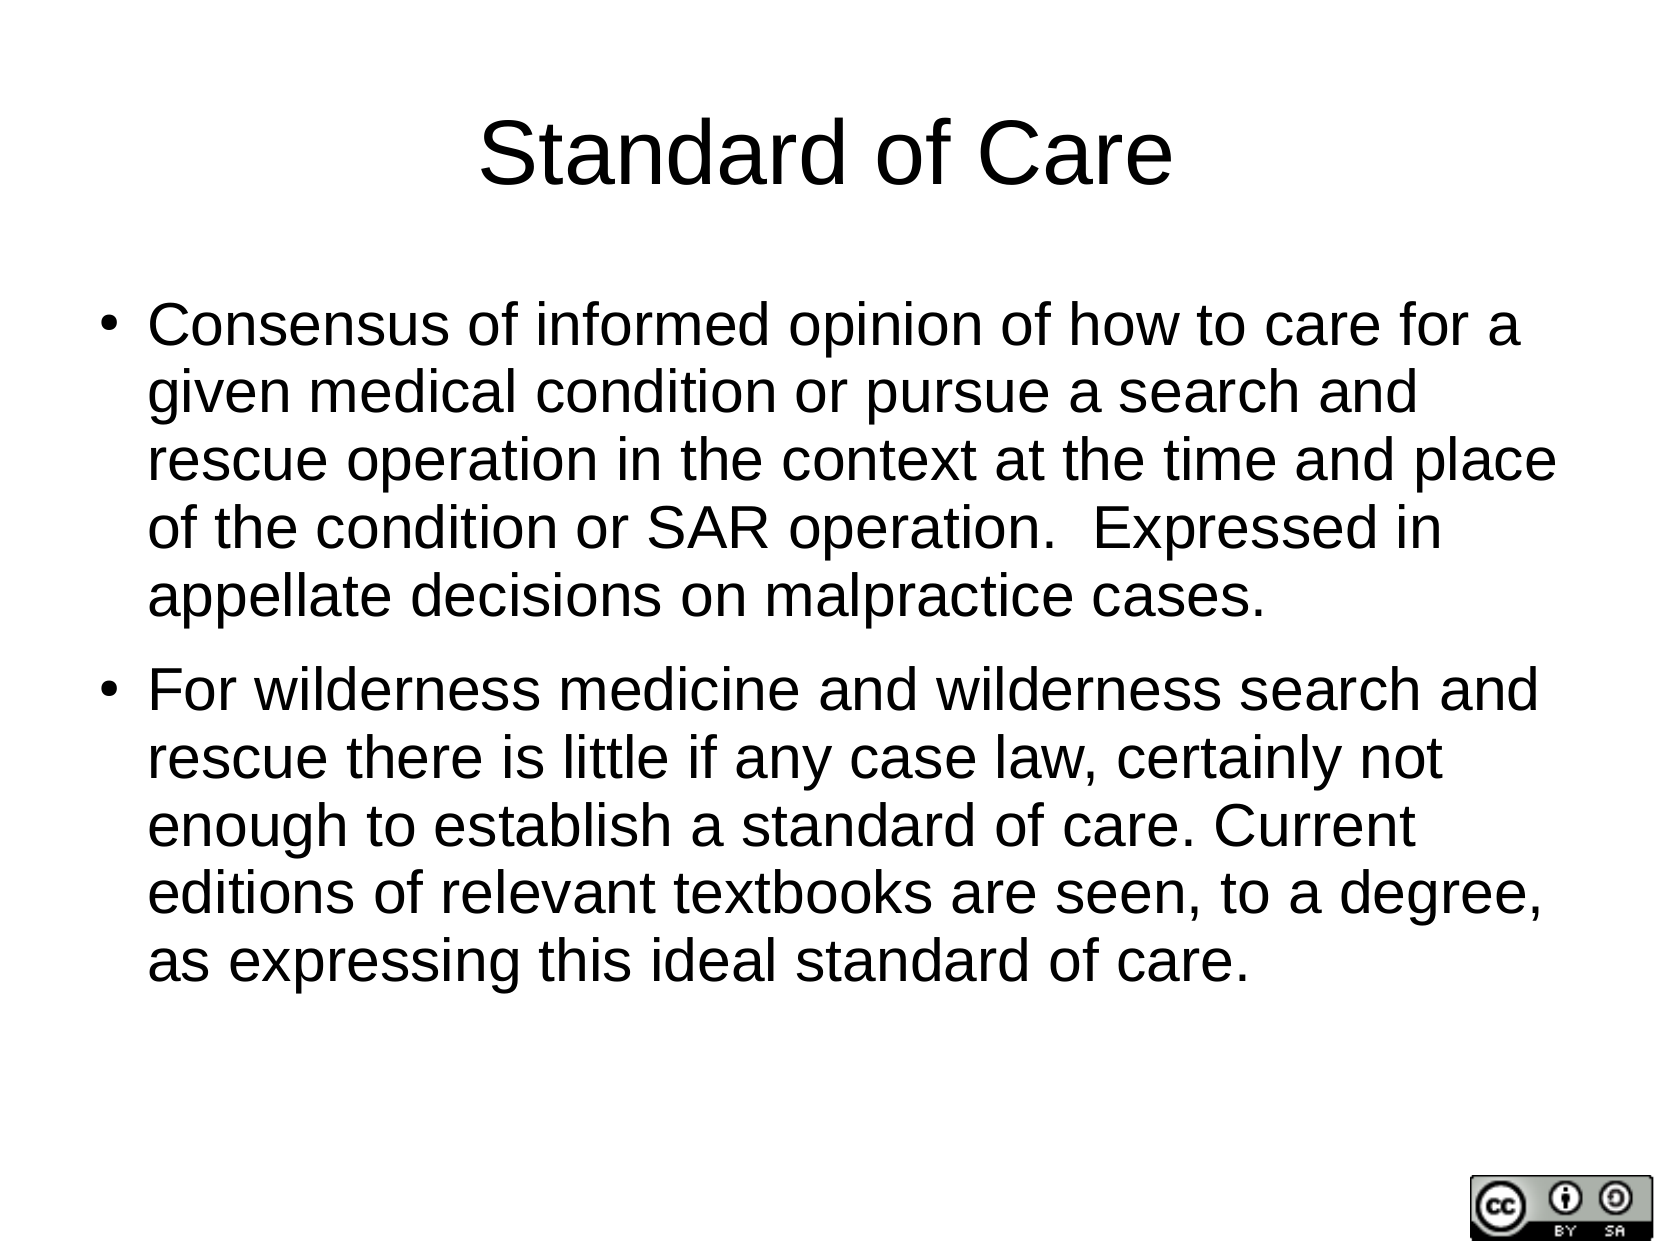

# Standard of Care
Consensus of informed opinion of how to care for a given medical condition or pursue a search and rescue operation in the context at the time and place of the condition or SAR operation. Expressed in appellate decisions on malpractice cases.
For wilderness medicine and wilderness search and rescue there is little if any case law, certainly not enough to establish a standard of care. Current editions of relevant textbooks are seen, to a degree, as expressing this ideal standard of care.